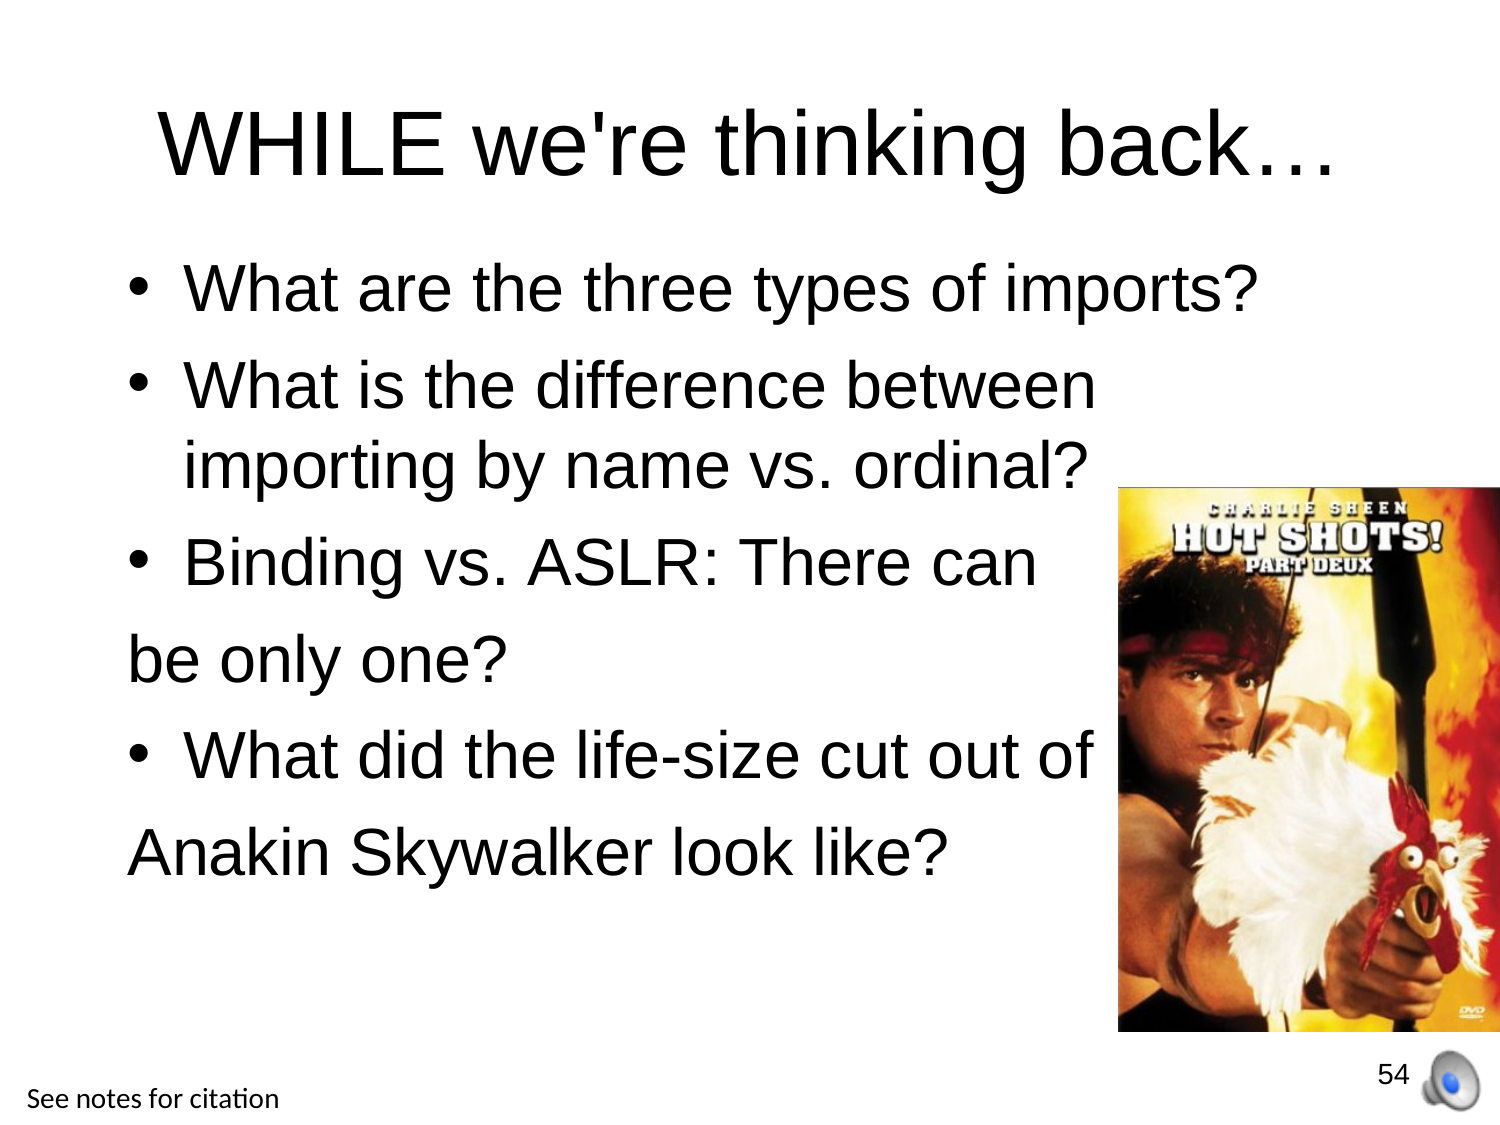

# WHILE we're thinking back…
What are the three types of imports?
What is the difference between importing by name vs. ordinal?
Binding vs. ASLR: There can
be only one?
What did the life-size cut out of
Anakin Skywalker look like?
See notes for citation